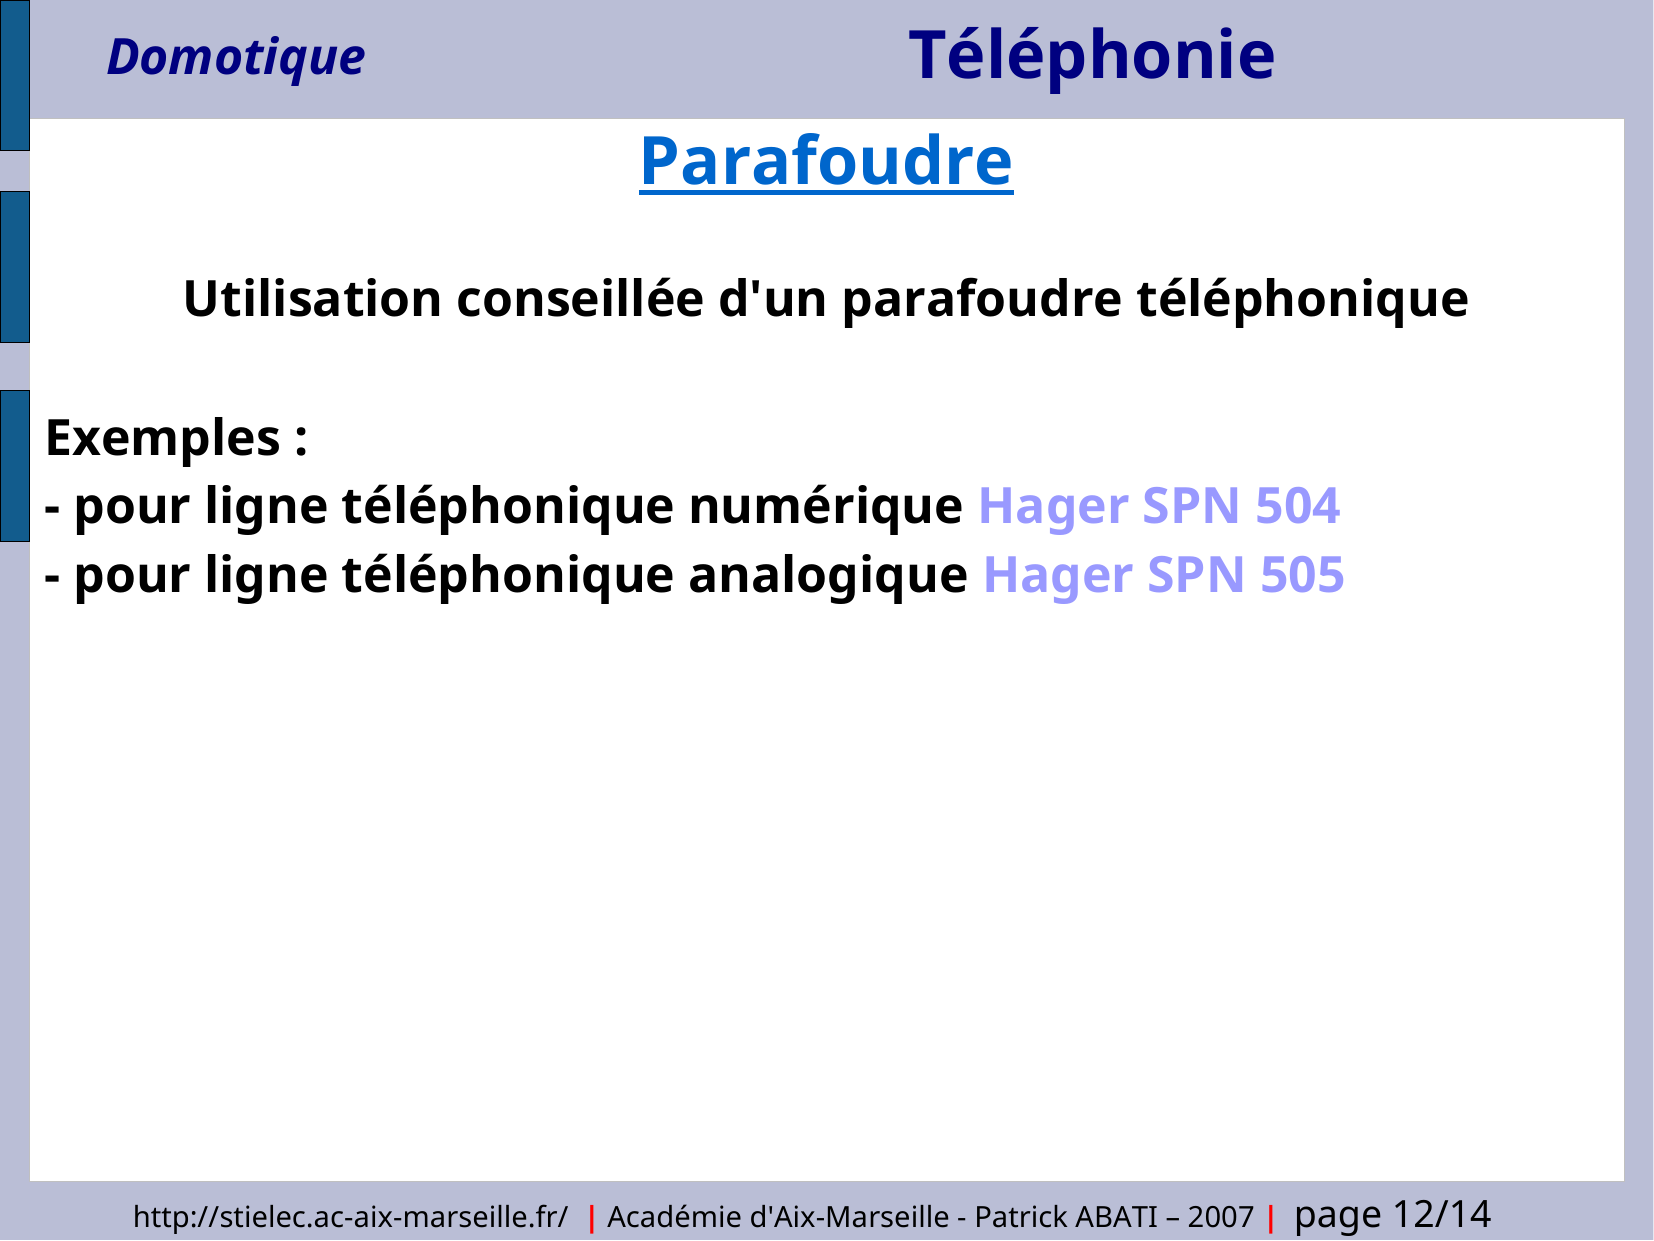

Parafoudre
Utilisation conseillée d'un parafoudre téléphonique
Exemples :
- pour ligne téléphonique numérique Hager SPN 504
- pour ligne téléphonique analogique Hager SPN 505